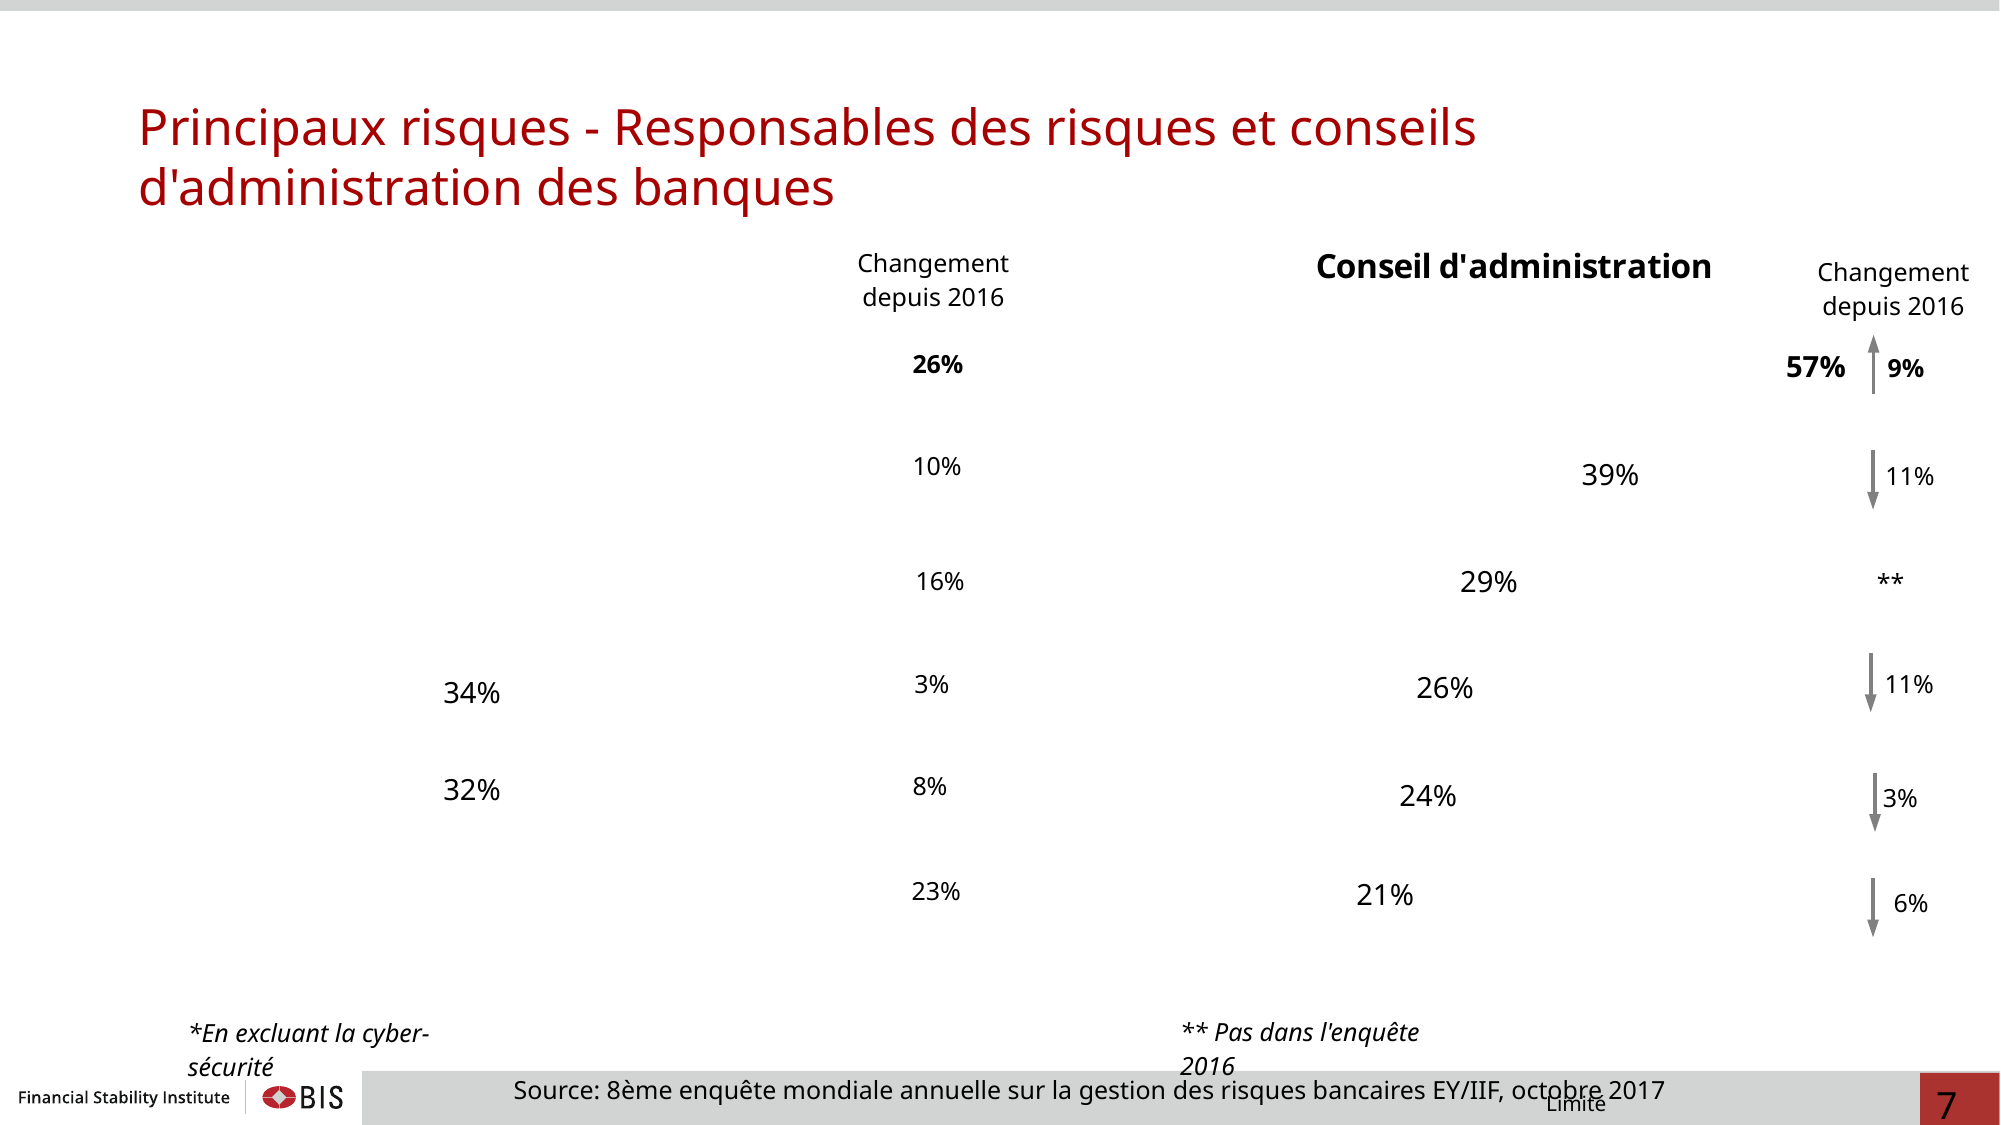

# Principaux risques - Responsables des risques et conseils d'administration des banques
[unsupported chart]
Changement depuis 2016
Changement depuis 2016
57%
26%
9%
10%
39%
11%
29%
16%
**
11%
3%
26%
34%
8%
32%
24%
3%
23%
21%
6%
** Pas dans l'enquête 2016
*En excluant la cyber-sécurité
Source: 8ème enquête mondiale annuelle sur la gestion des risques bancaires EY/IIF, octobre 2017